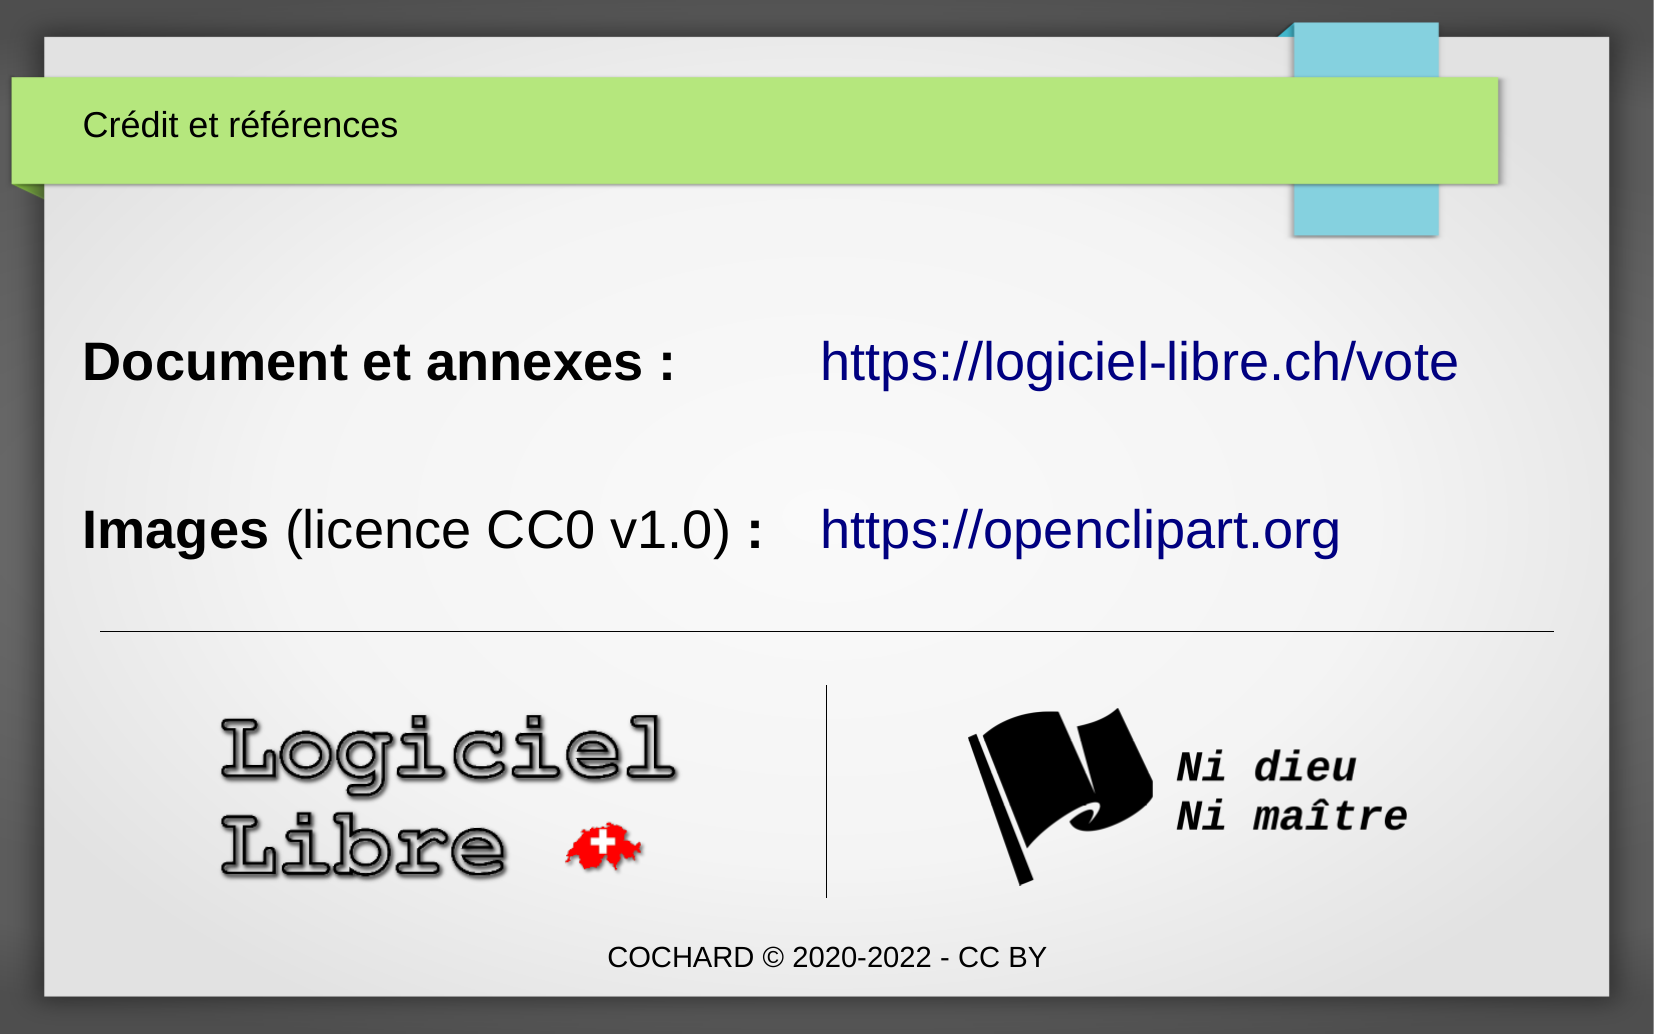

# Crédit et références
Document et annexes : 		https://logiciel-libre.ch/vote
Images (licence CC0 v1.0) :	https://openclipart.org
COCHARD © 2020-2022 - CC BY